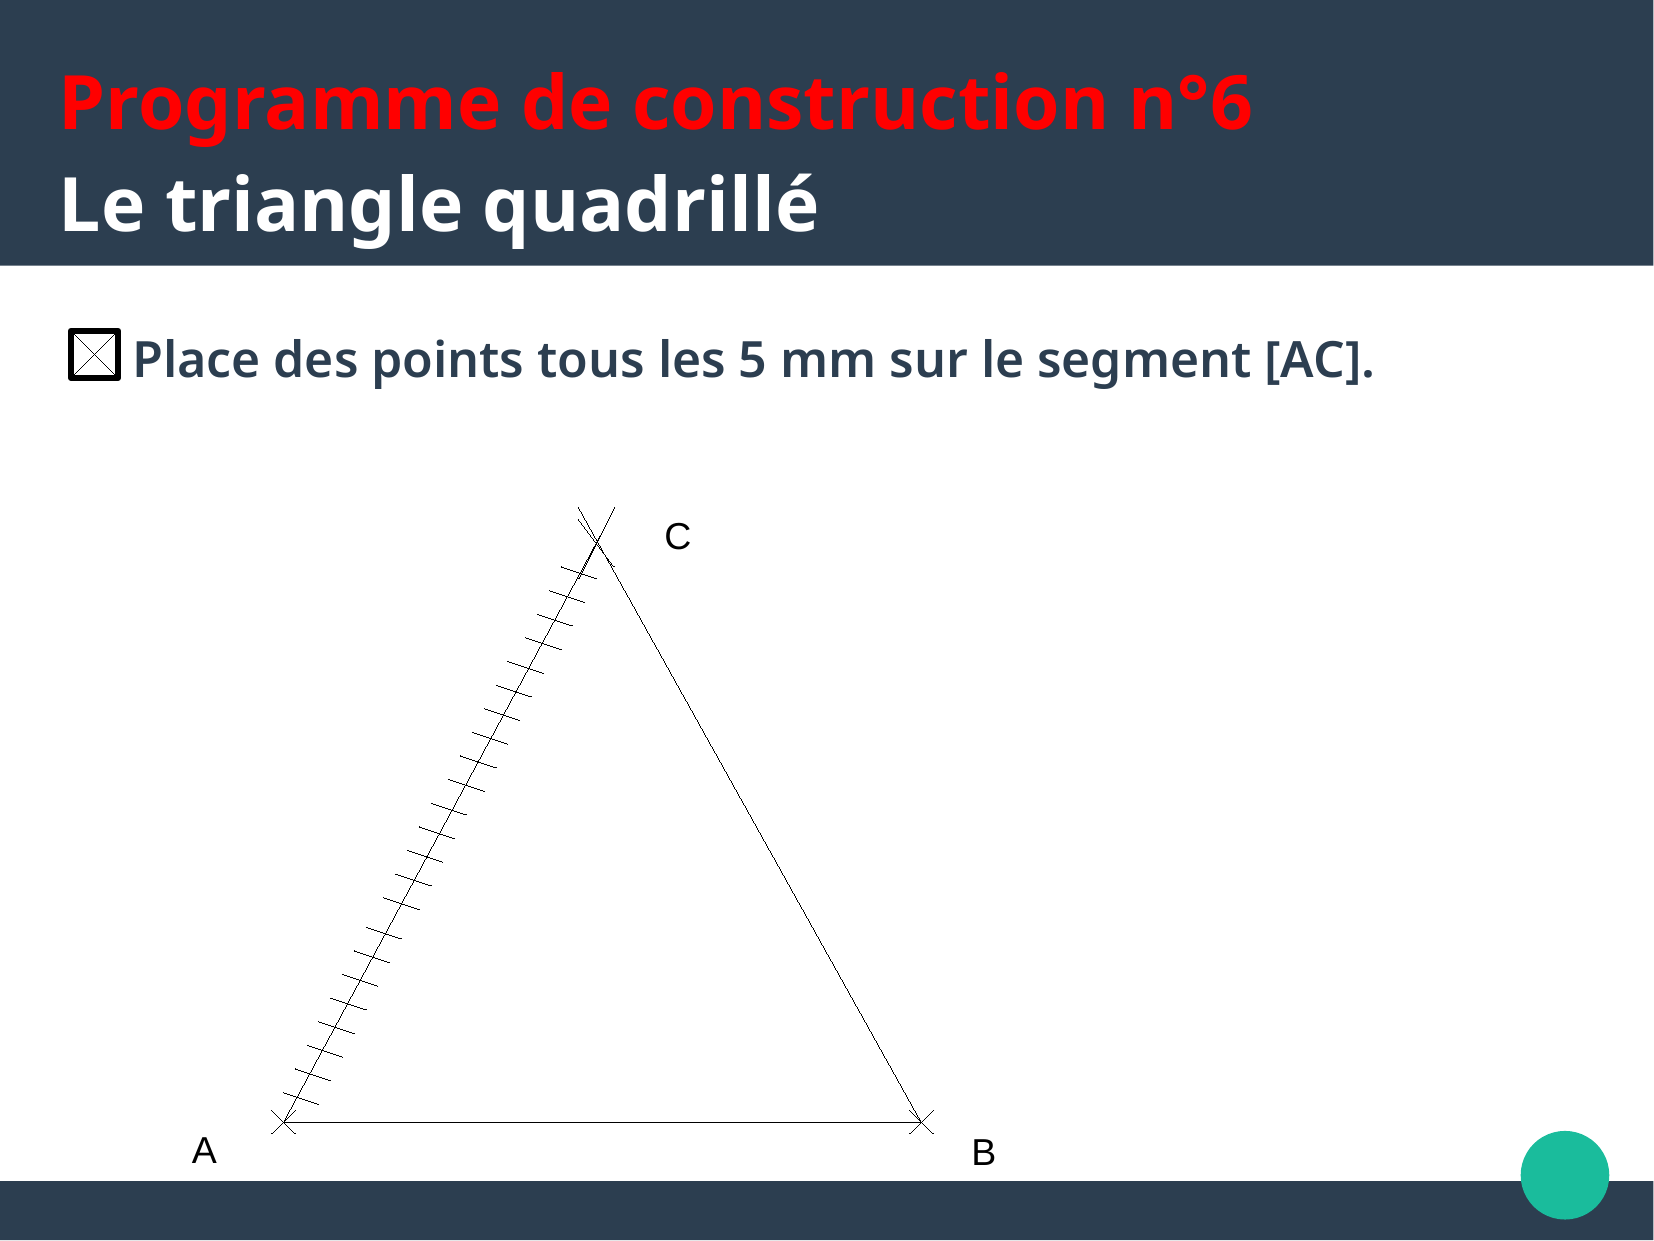

# Programme de construction n°6 Le triangle quadrillé
Place des points tous les 5 mm sur le segment [AC].
C
A
B